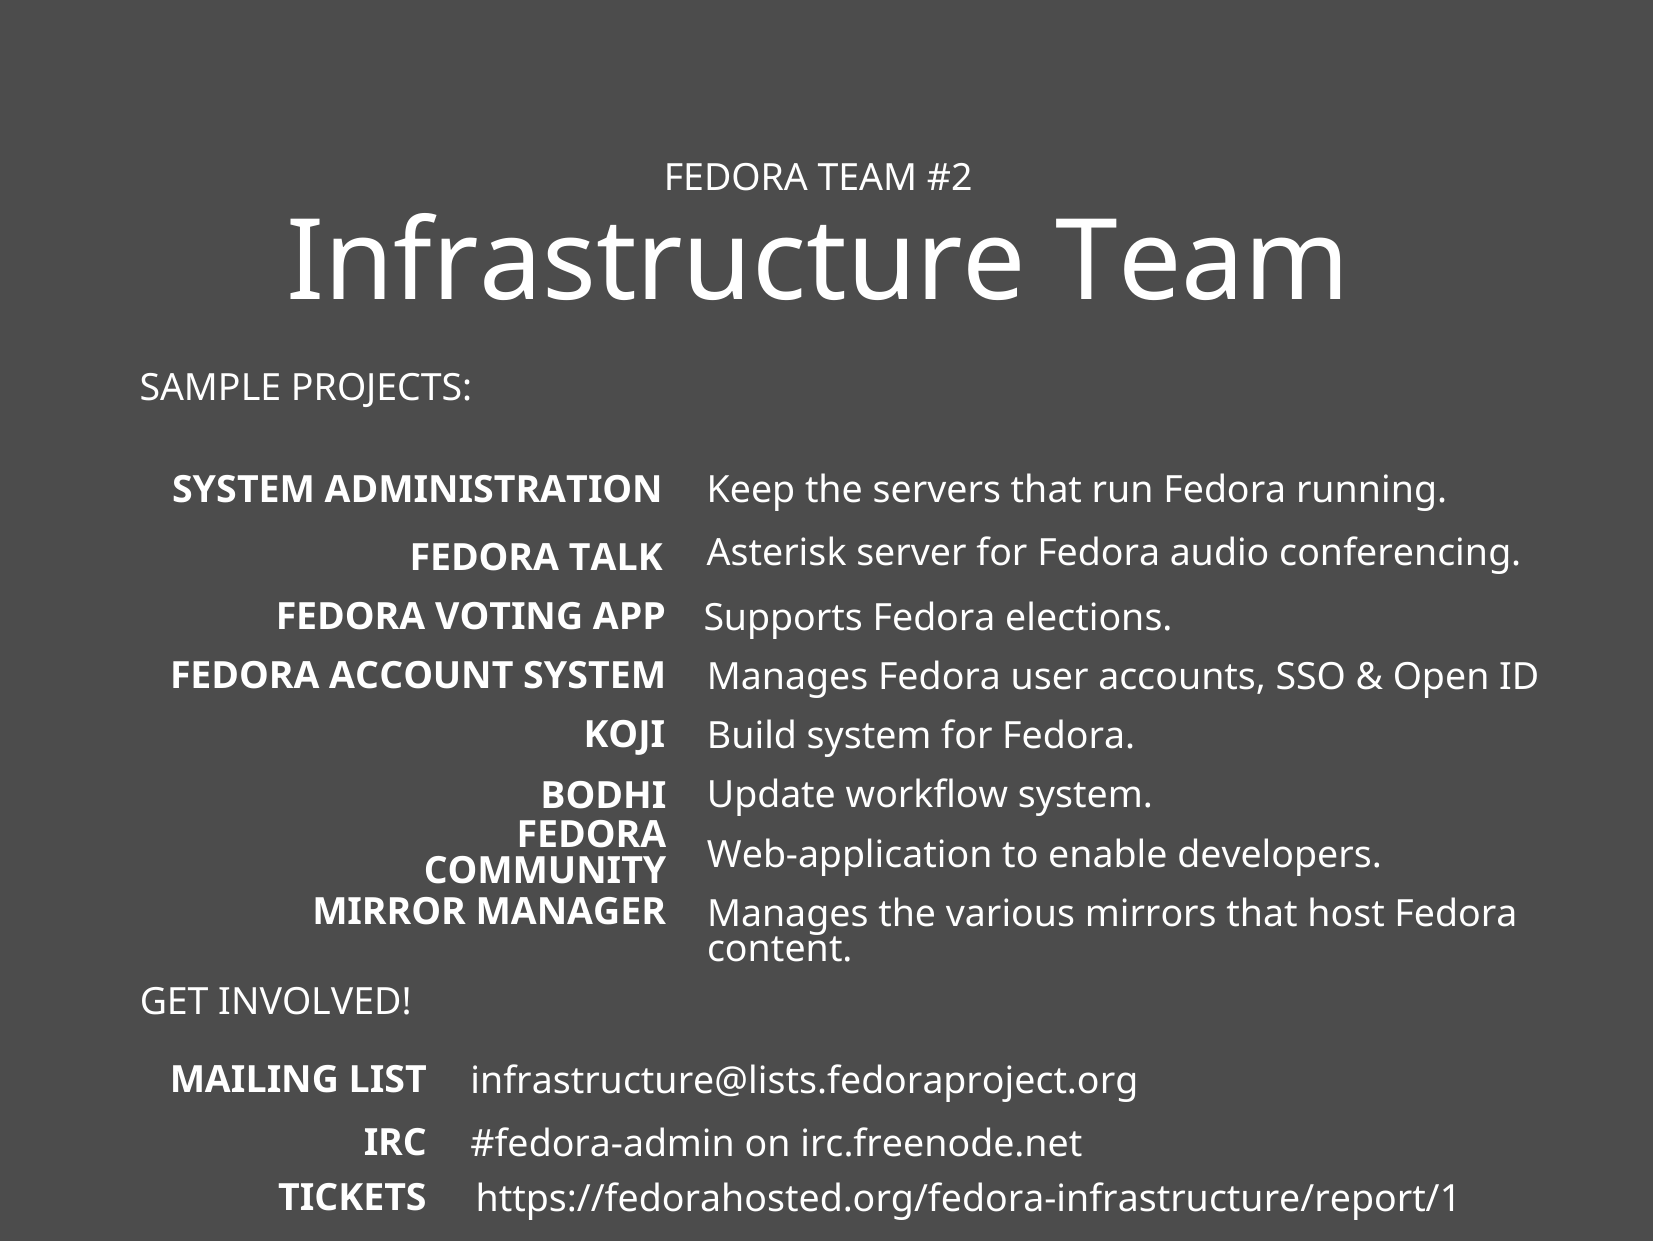

FEDORA TEAM #2
Infrastructure Team
SAMPLE PROJECTS:
SYSTEM ADMINISTRATION
Keep the servers that run Fedora running.
Asterisk server for Fedora audio conferencing.
# FEDORA TALK
FEDORA VOTING APP
Supports Fedora elections.
FEDORA ACCOUNT SYSTEM
Manages Fedora user accounts, SSO & Open ID
KOJI
Build system for Fedora.
Update workflow system.
BODHI
FEDORA COMMUNITY
Web-application to enable developers.
MIRROR MANAGER
Manages the various mirrors that host Fedora content.
GET INVOLVED!
MAILING LIST
infrastructure@lists.fedoraproject.org
IRC
#fedora-admin on irc.freenode.net
TICKETS
https://fedorahosted.org/fedora-infrastructure/report/1